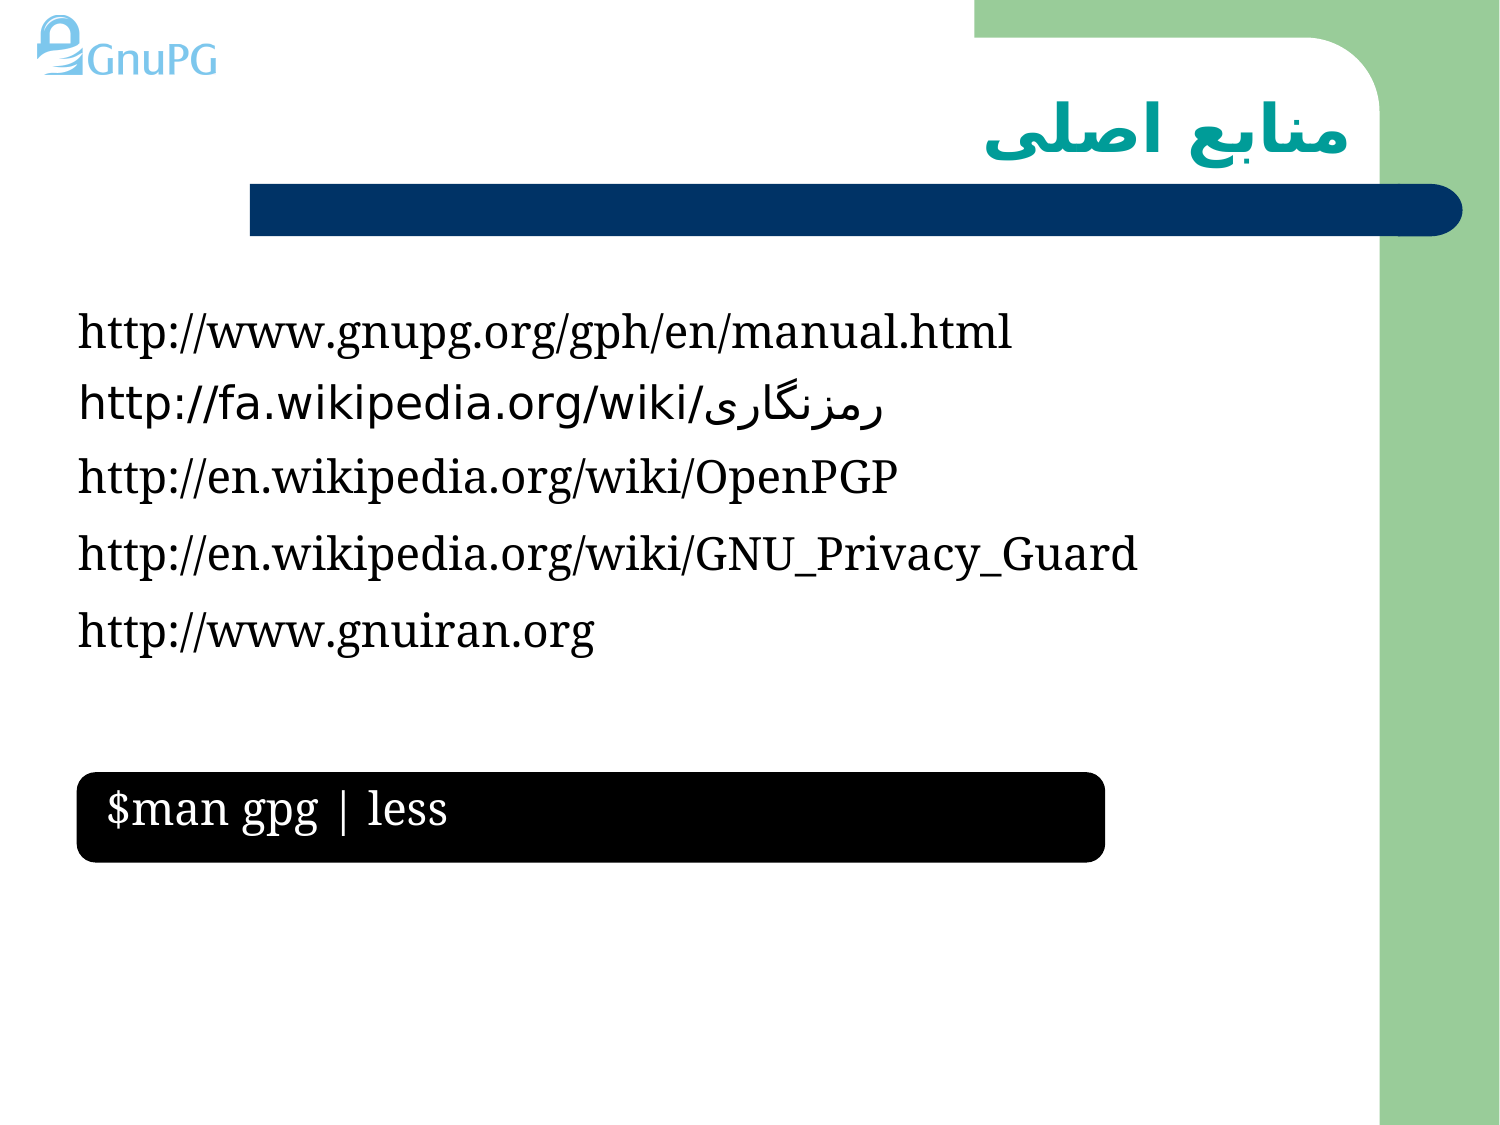

# منابع اصلی
http://www.gnupg.org/gph/en/manual.html
http://fa.wikipedia.org/wiki/رمزنگاری
http://en.wikipedia.org/wiki/OpenPGP
http://en.wikipedia.org/wiki/GNU_Privacy_Guard
http://www.gnuiran.org
$man gpg | less